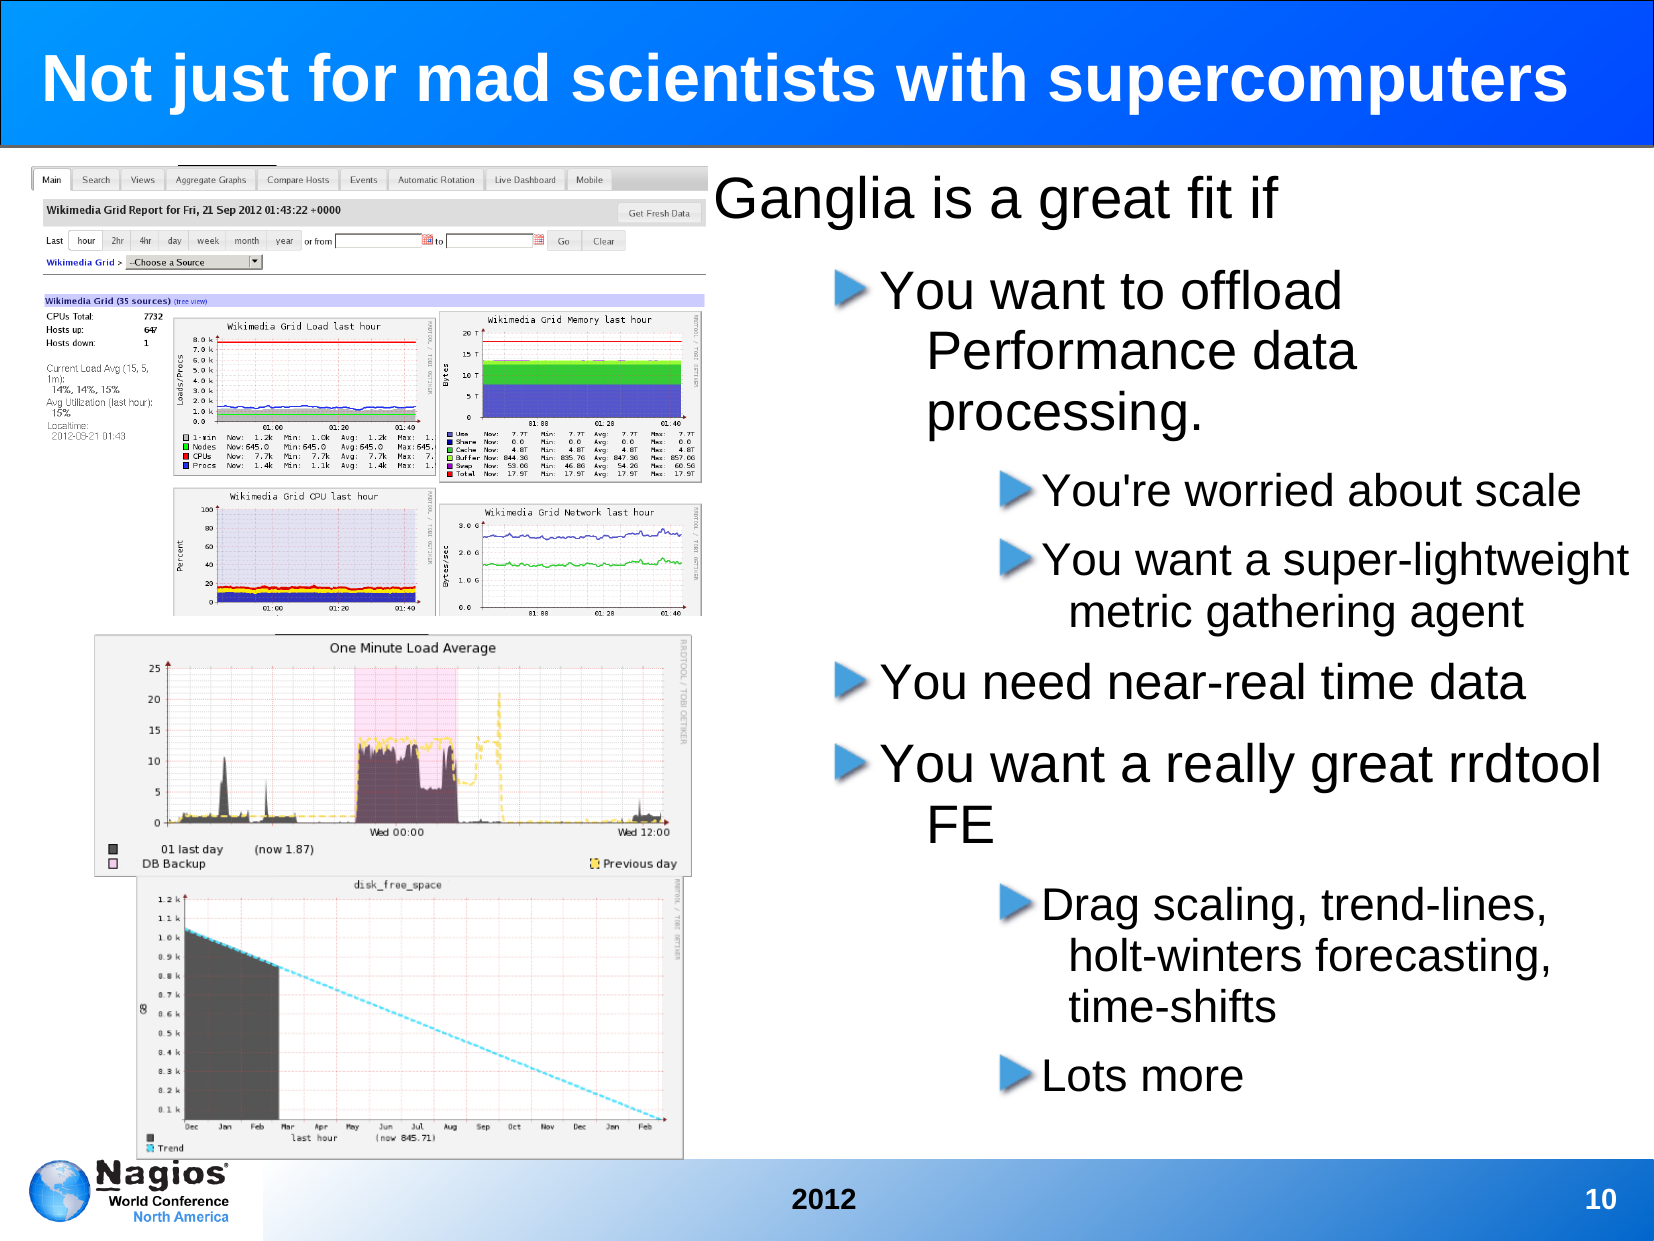

# Not just for mad scientists with supercomputers
Ganglia is a great fit if
You want to offload Performance data processing.
You're worried about scale
You want a super-lightweight metric gathering agent
You need near-real time data
You want a really great rrdtool FE
Drag scaling, trend-lines, holt-winters forecasting, time-shifts
Lots more
2011
10